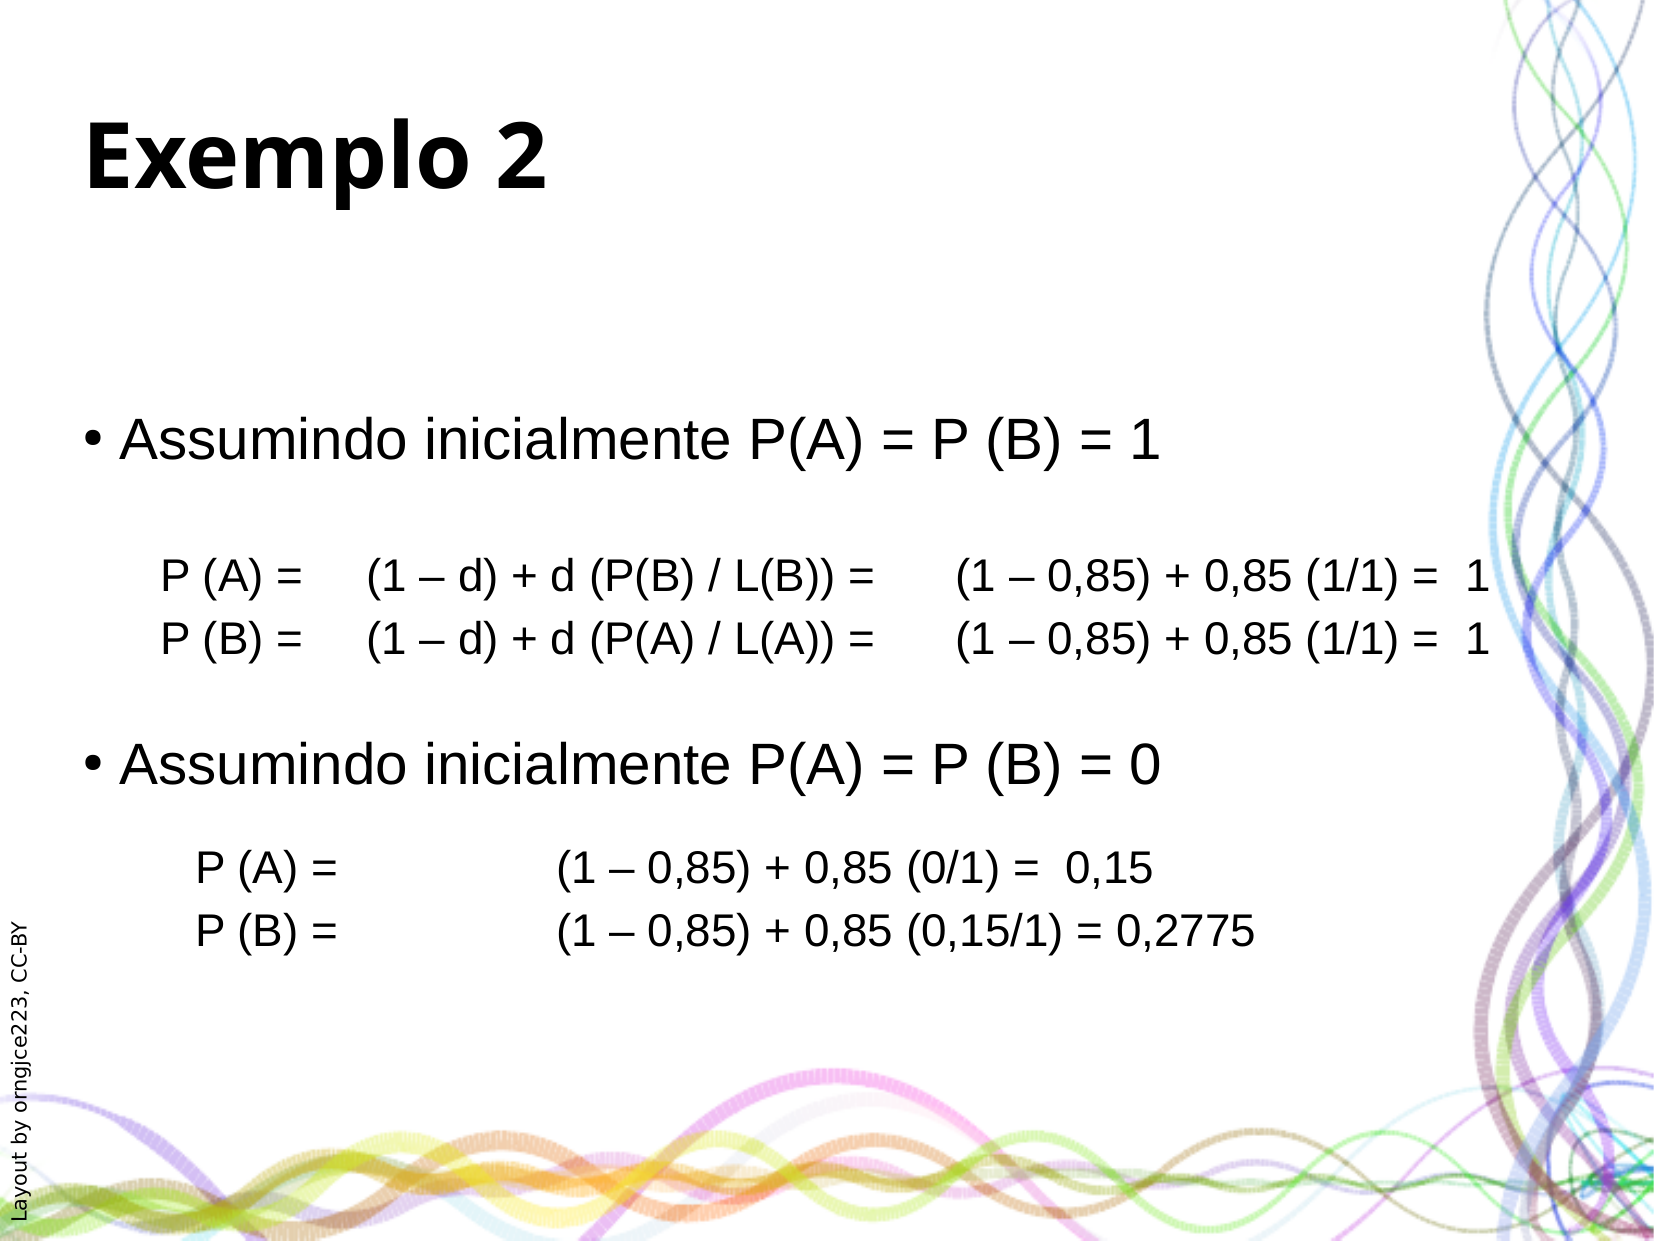

# Exemplo 2
 Assumindo inicialmente P(A) = P (B) = 1
 Assumindo inicialmente P(A) = P (B) = 0
| P (A) = | (1 – d) + d (P(B) / L(B)) = | (1 – 0,85) + 0,85 (1/1) = 1 |
| --- | --- | --- |
| P (B) = | (1 – d) + d (P(A) / L(A)) = | (1 – 0,85) + 0,85 (1/1) = 1 |
| P (A) = | (1 – 0,85) + 0,85 (0/1) = 0,15 |
| --- | --- |
| P (B) = | (1 – 0,85) + 0,85 (0,15/1) = 0,2775 |